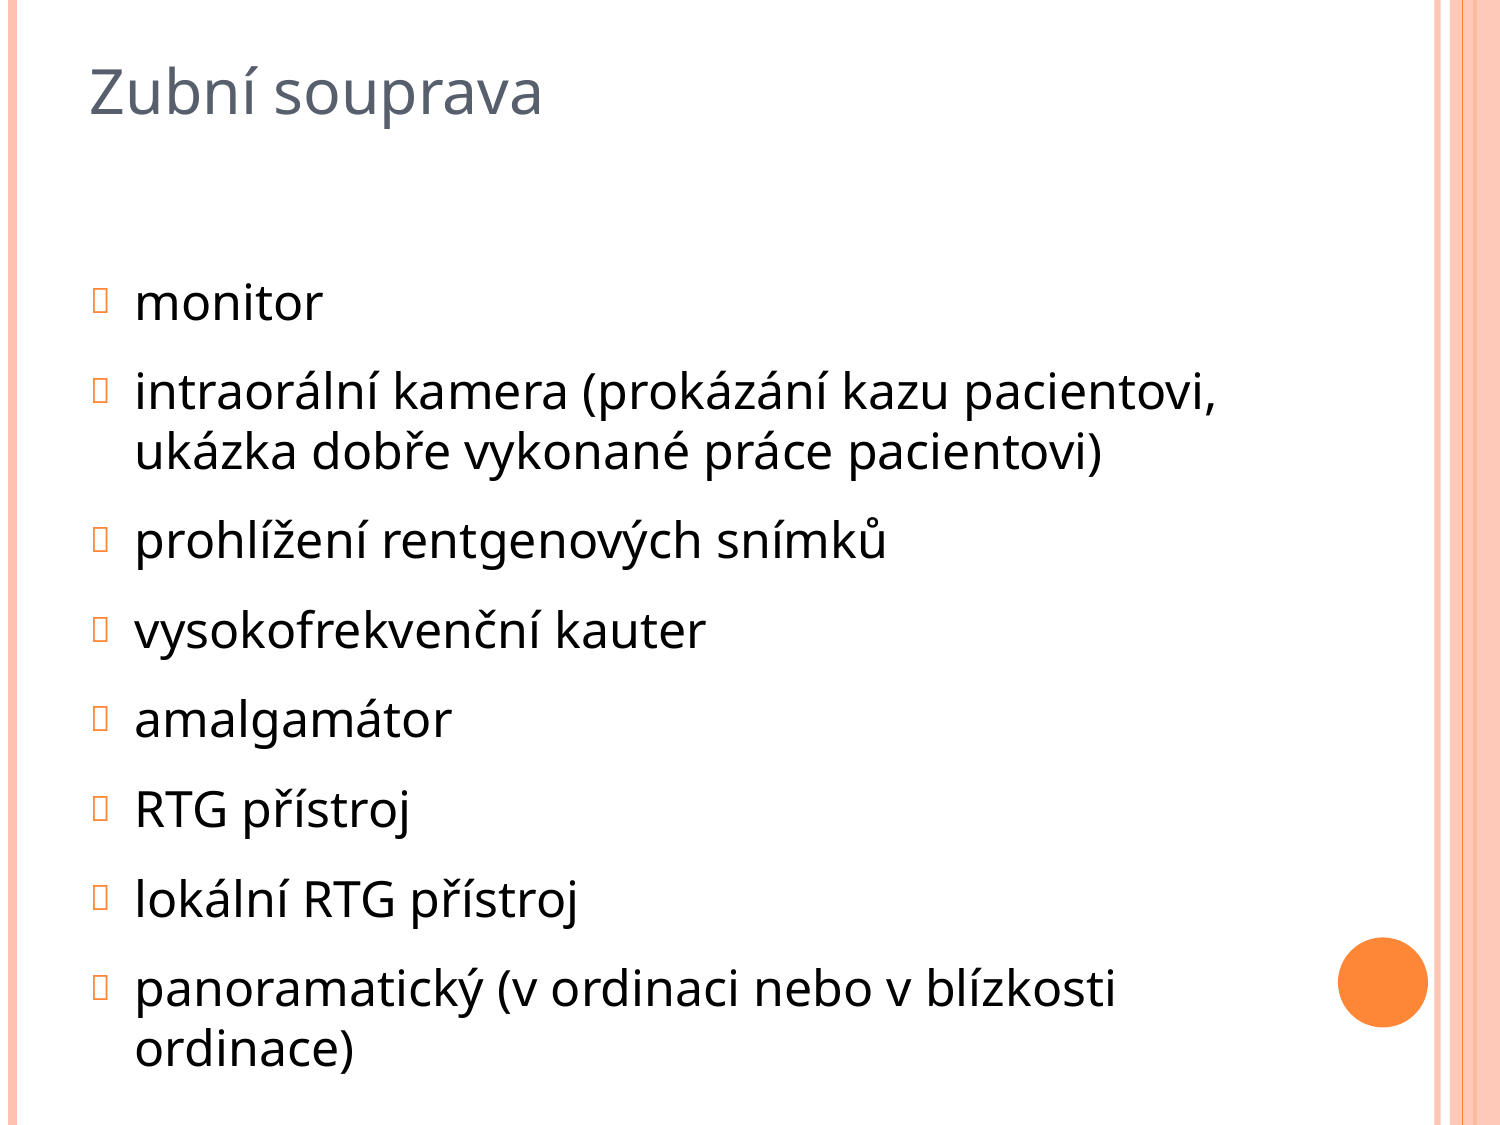

# Zubní souprava
monitor
intraorální kamera (prokázání kazu pacientovi, ukázka dobře vykonané práce pacientovi)
prohlížení rentgenových snímků
vysokofrekvenční kauter
amalgamátor
RTG přístroj
lokální RTG přístroj
panoramatický (v ordinaci nebo v blízkosti ordinace)